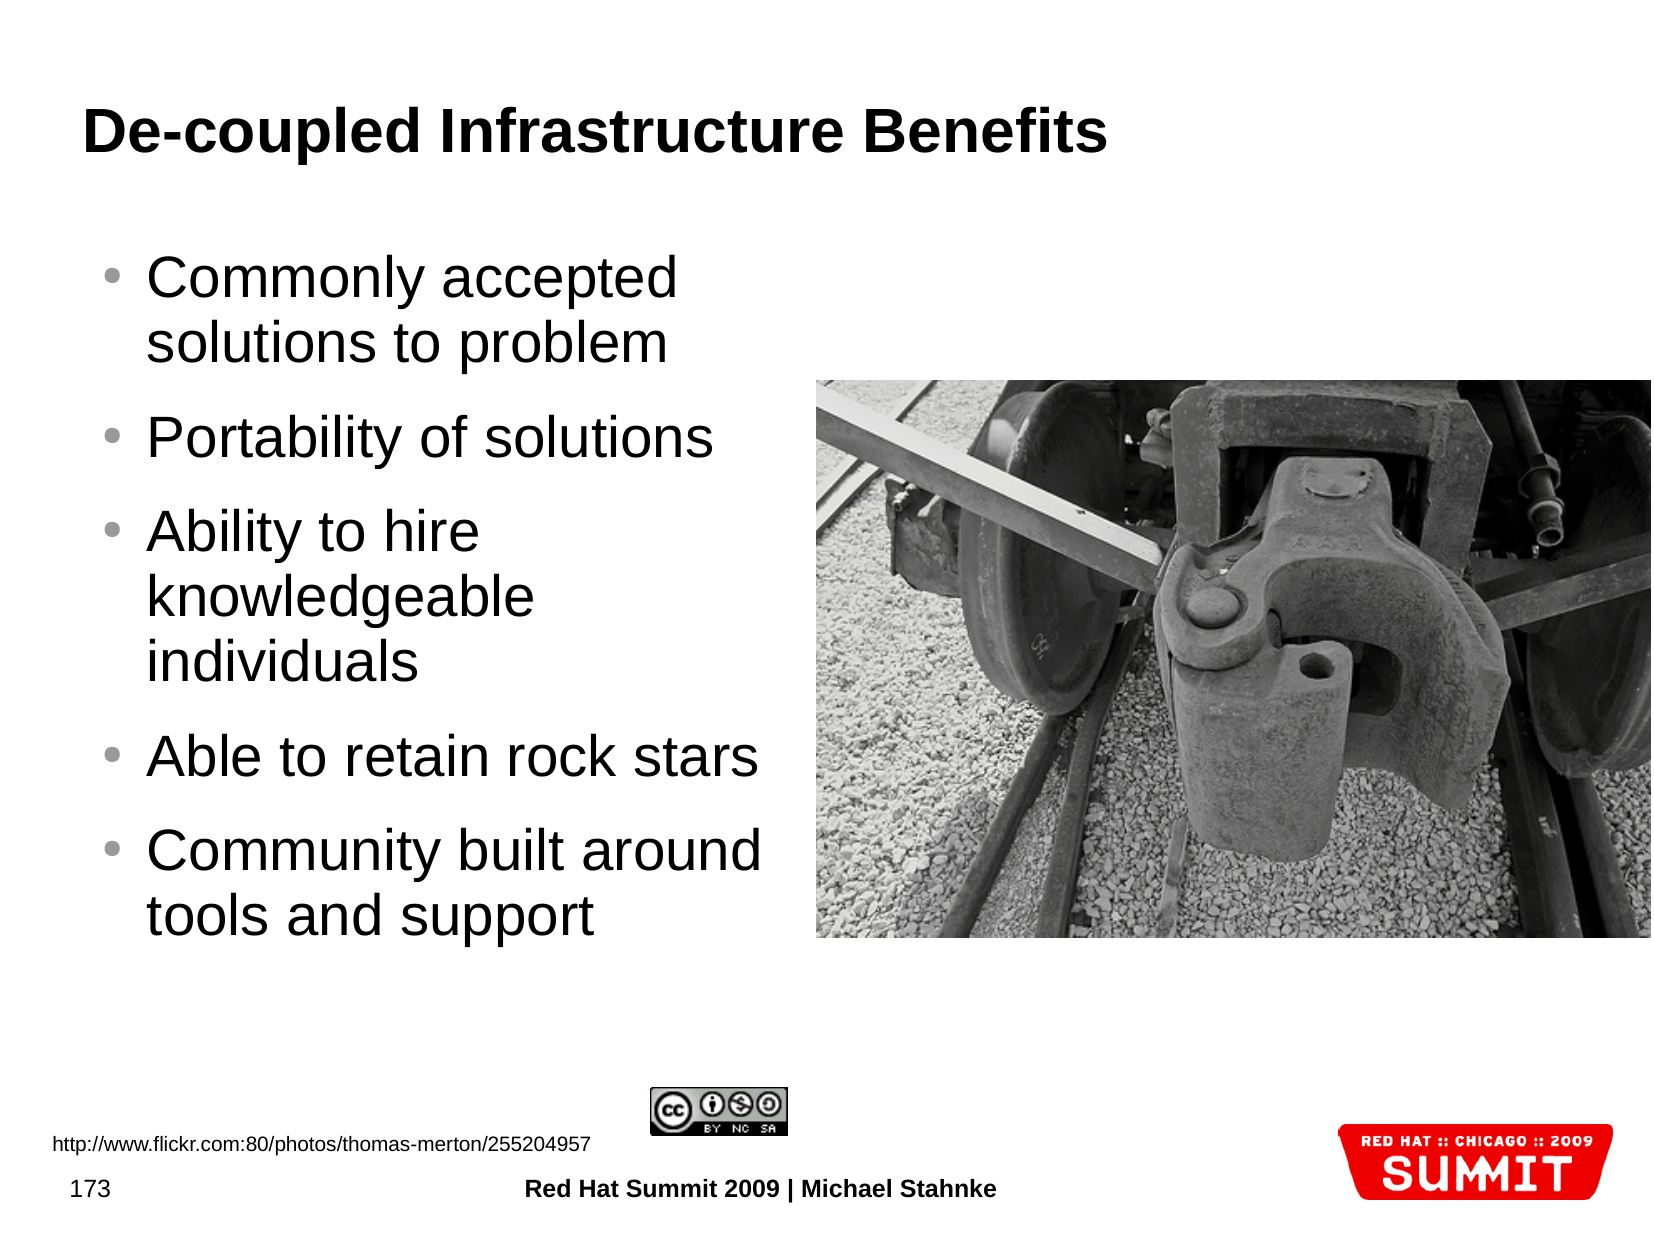

# De-coupled Infrastructure Benefits
Commonly accepted solutions to problem
Portability of solutions
Ability to hire knowledgeable individuals
Able to retain rock stars
Community built around tools and support
http://www.flickr.com:80/photos/thomas-merton/255204957